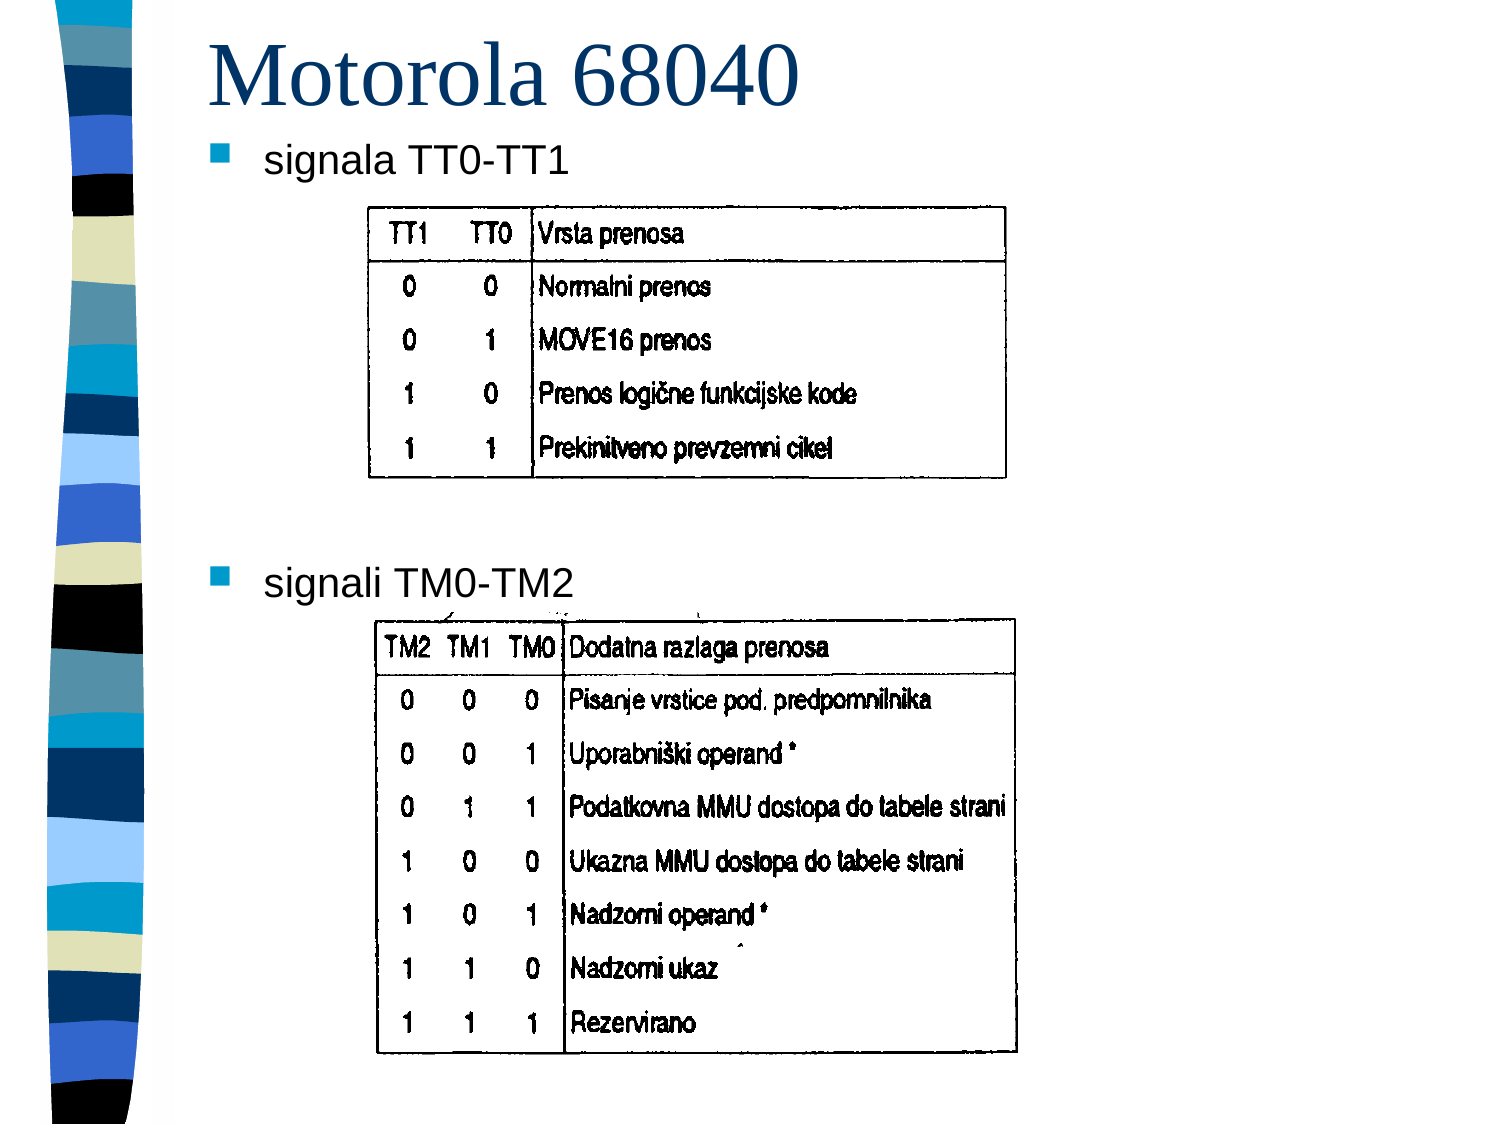

# Motorola 68040
signala TT0-TT1
signali TM0-TM2